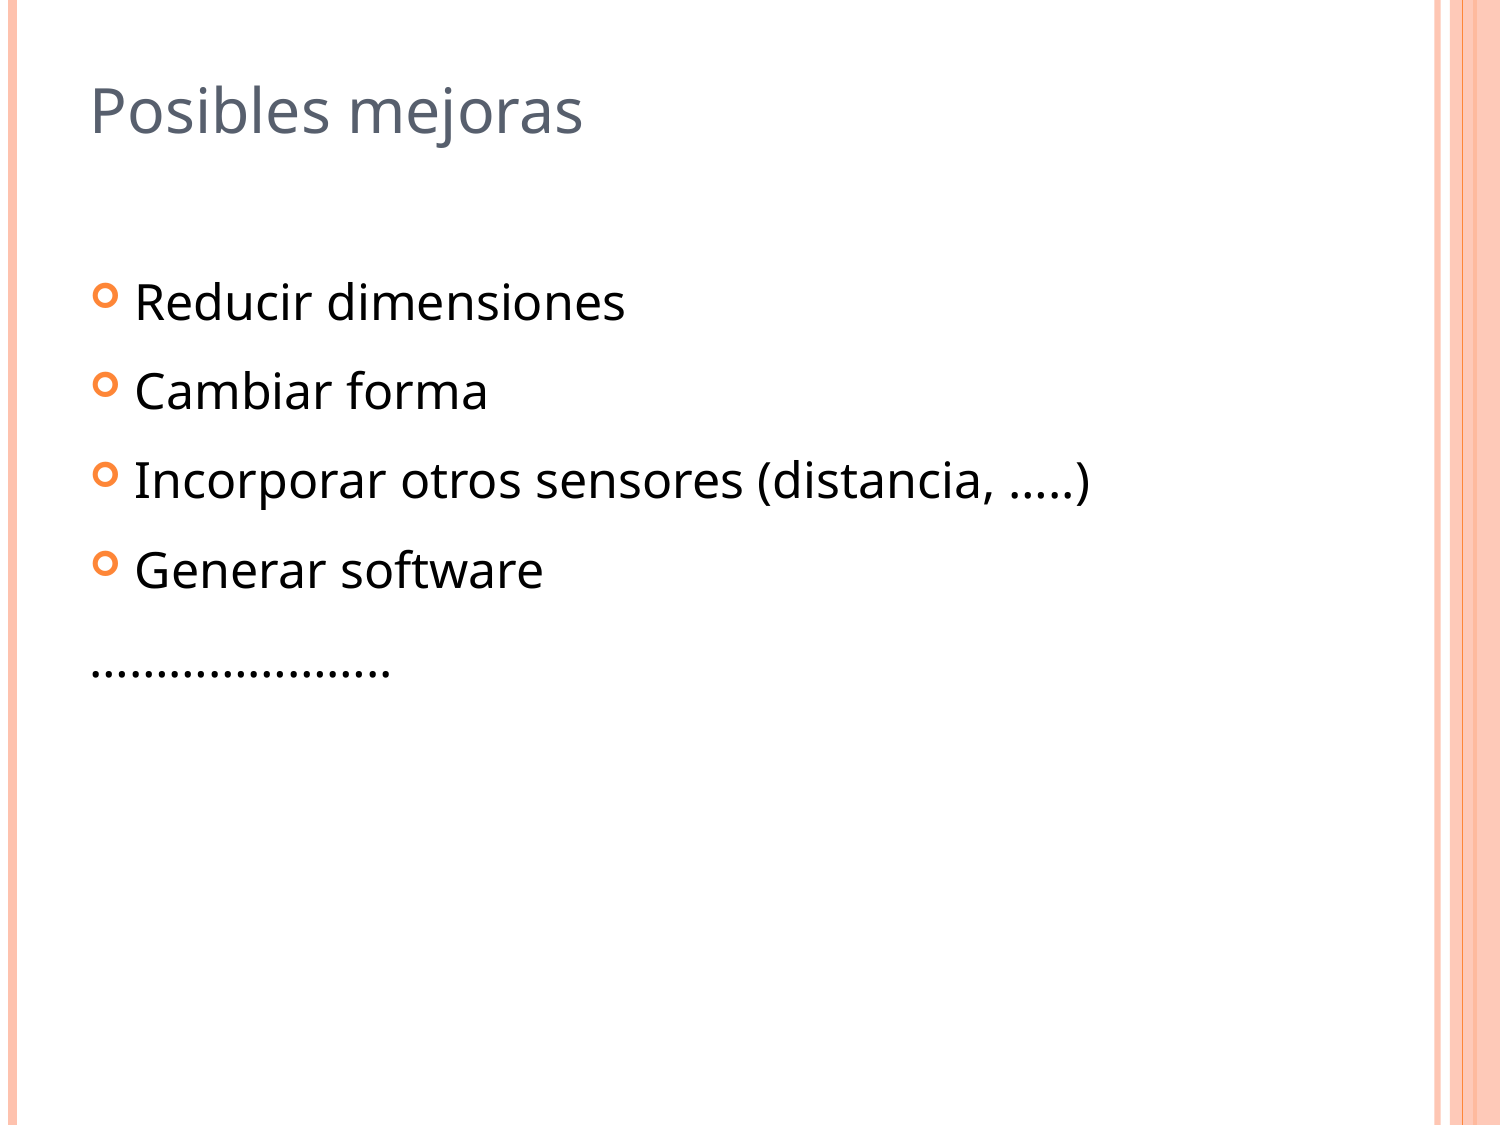

# Posibles mejoras
Reducir dimensiones
Cambiar forma
Incorporar otros sensores (distancia, …..)
Generar software
…………………..